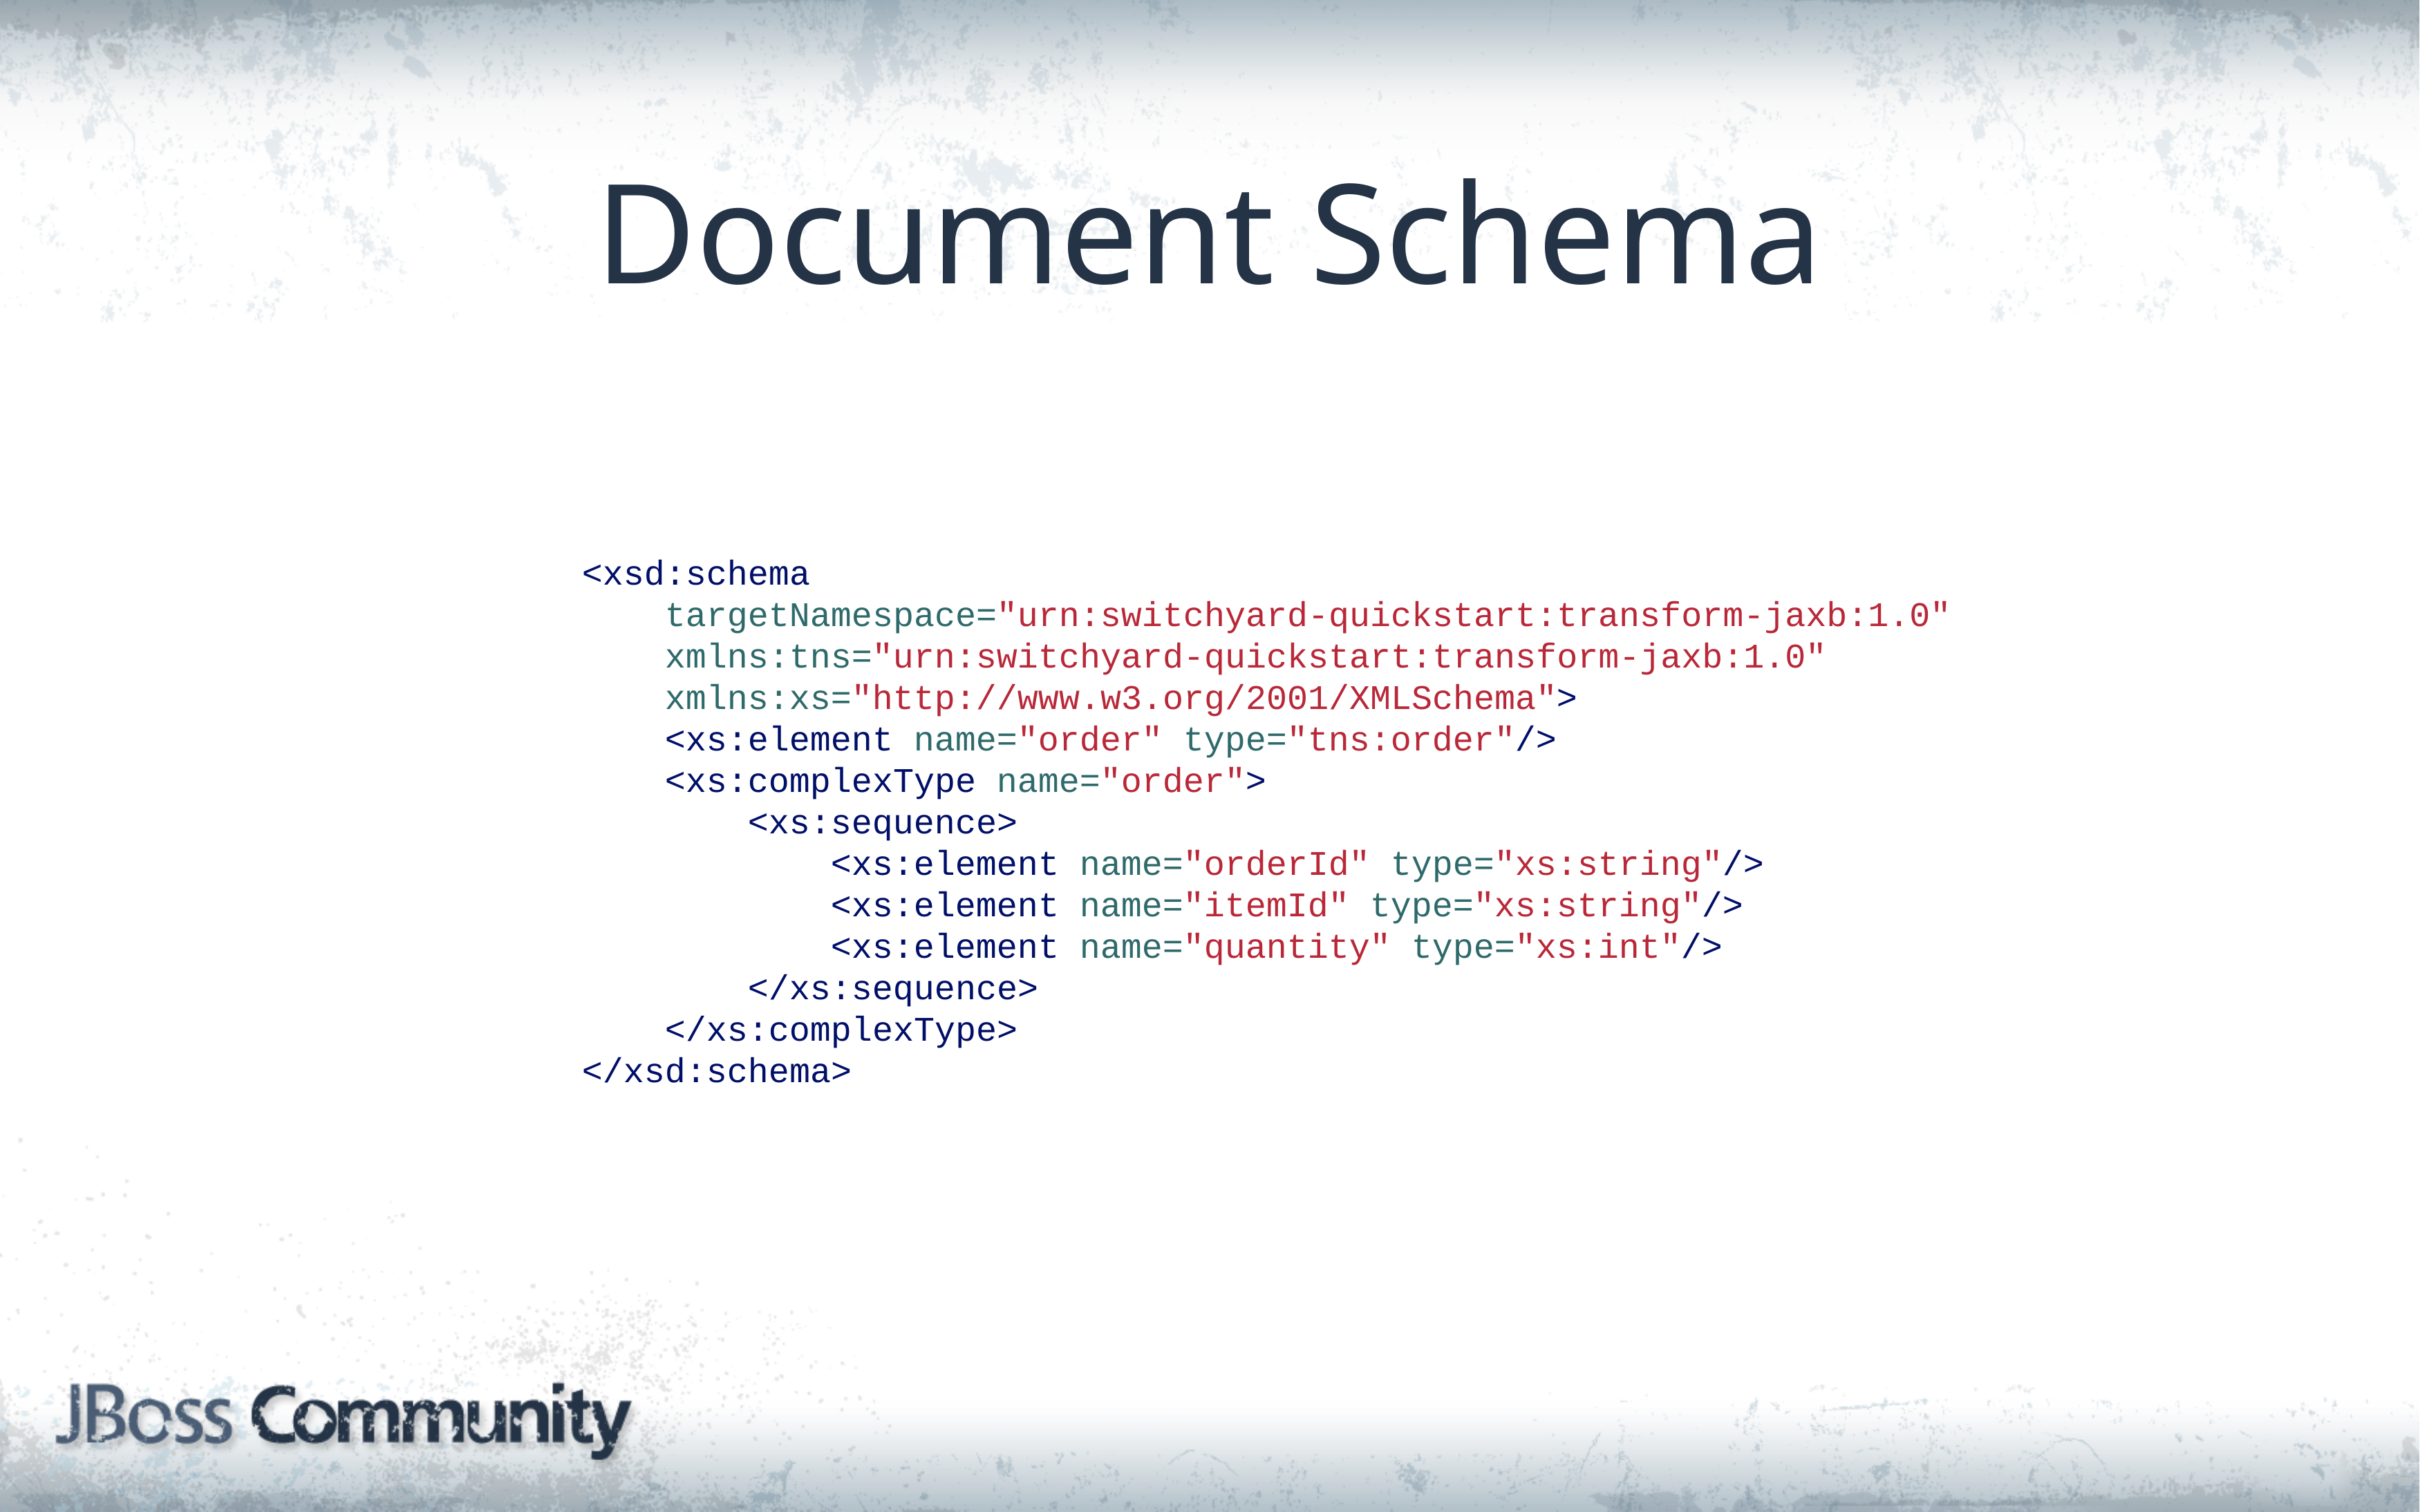

# Document Schema
    <xsd:schema
        targetNamespace="urn:switchyard-quickstart:transform-jaxb:1.0"
        xmlns:tns="urn:switchyard-quickstart:transform-jaxb:1.0"
        xmlns:xs="http://www.w3.org/2001/XMLSchema">
        <xs:element name="order" type="tns:order"/>
        <xs:complexType name="order">
            <xs:sequence>
                <xs:element name="orderId" type="xs:string"/>
                <xs:element name="itemId" type="xs:string"/>
                <xs:element name="quantity" type="xs:int"/>
            </xs:sequence>
        </xs:complexType>
    </xsd:schema>